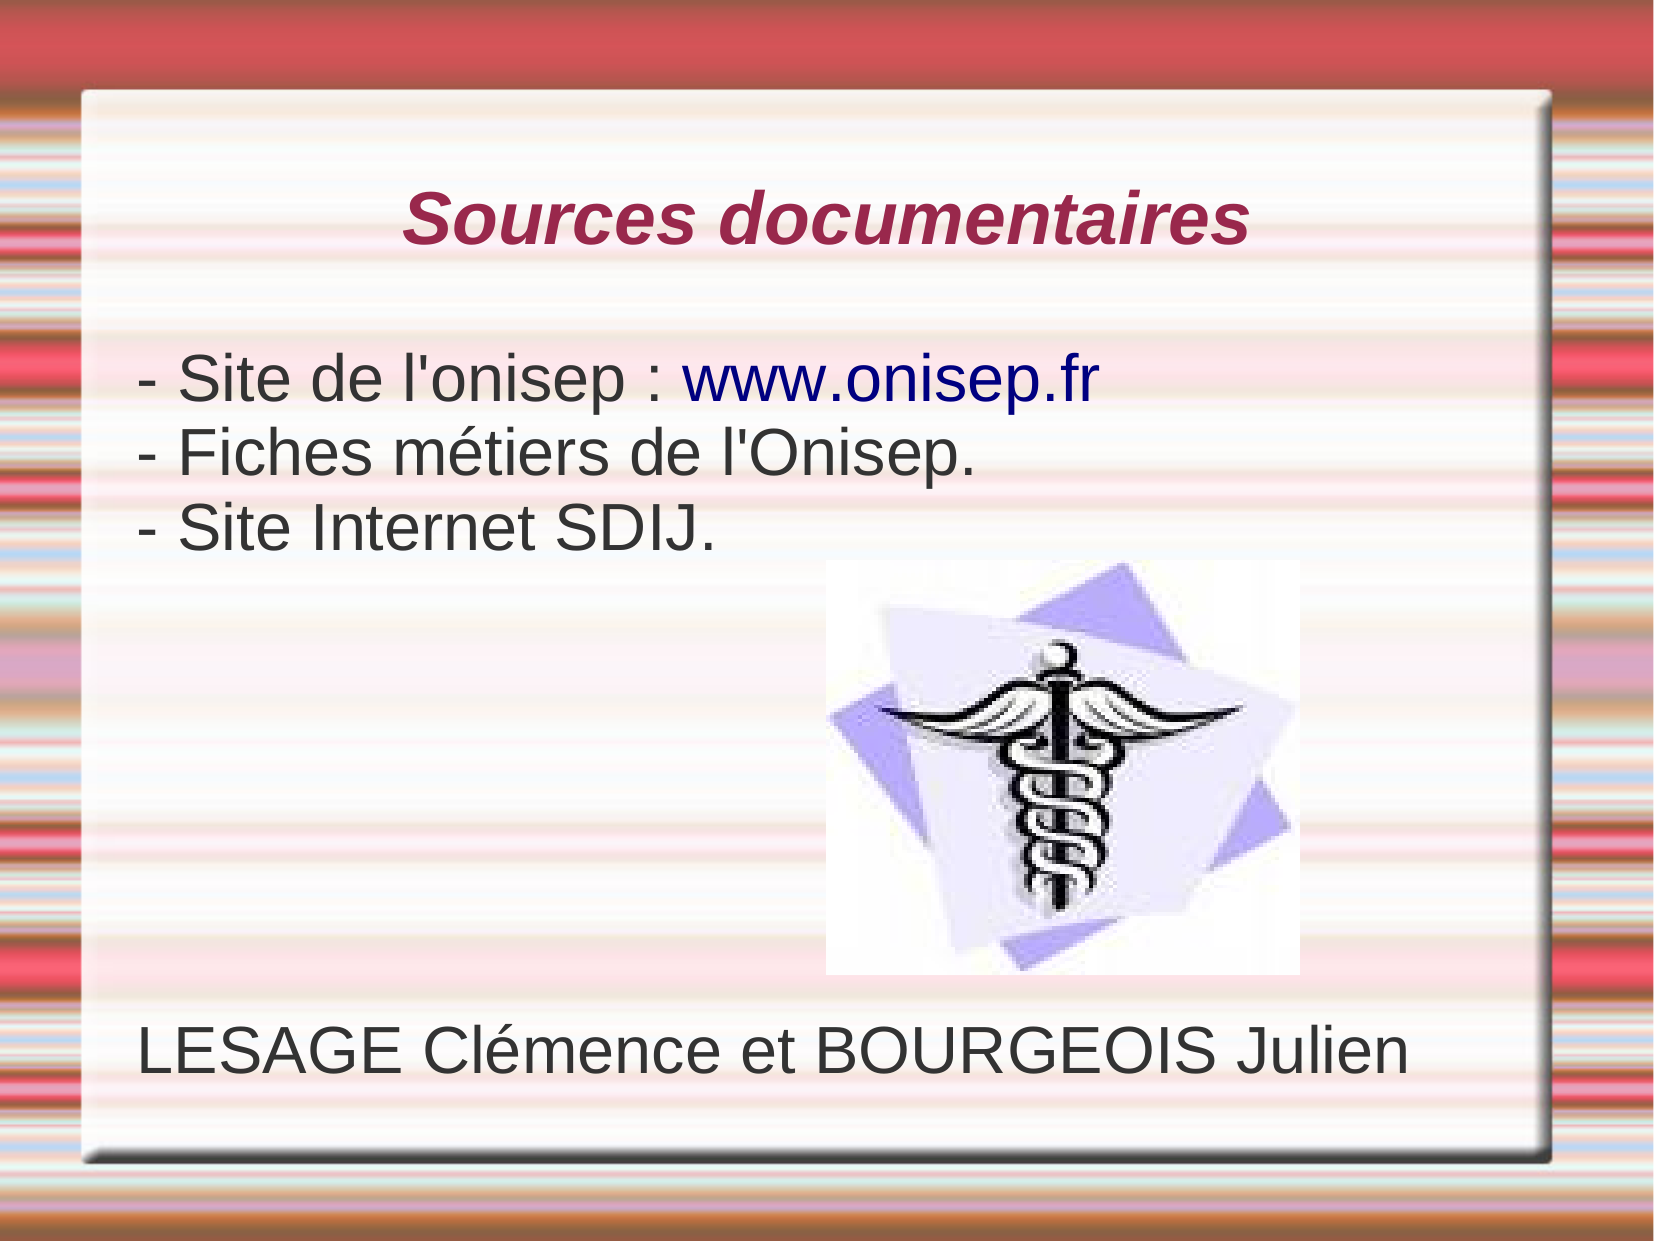

# Sources documentaires
- Site de l'onisep : www.onisep.fr
- Fiches métiers de l'Onisep.
- Site Internet SDIJ.
LESAGE Clémence et BOURGEOIS Julien